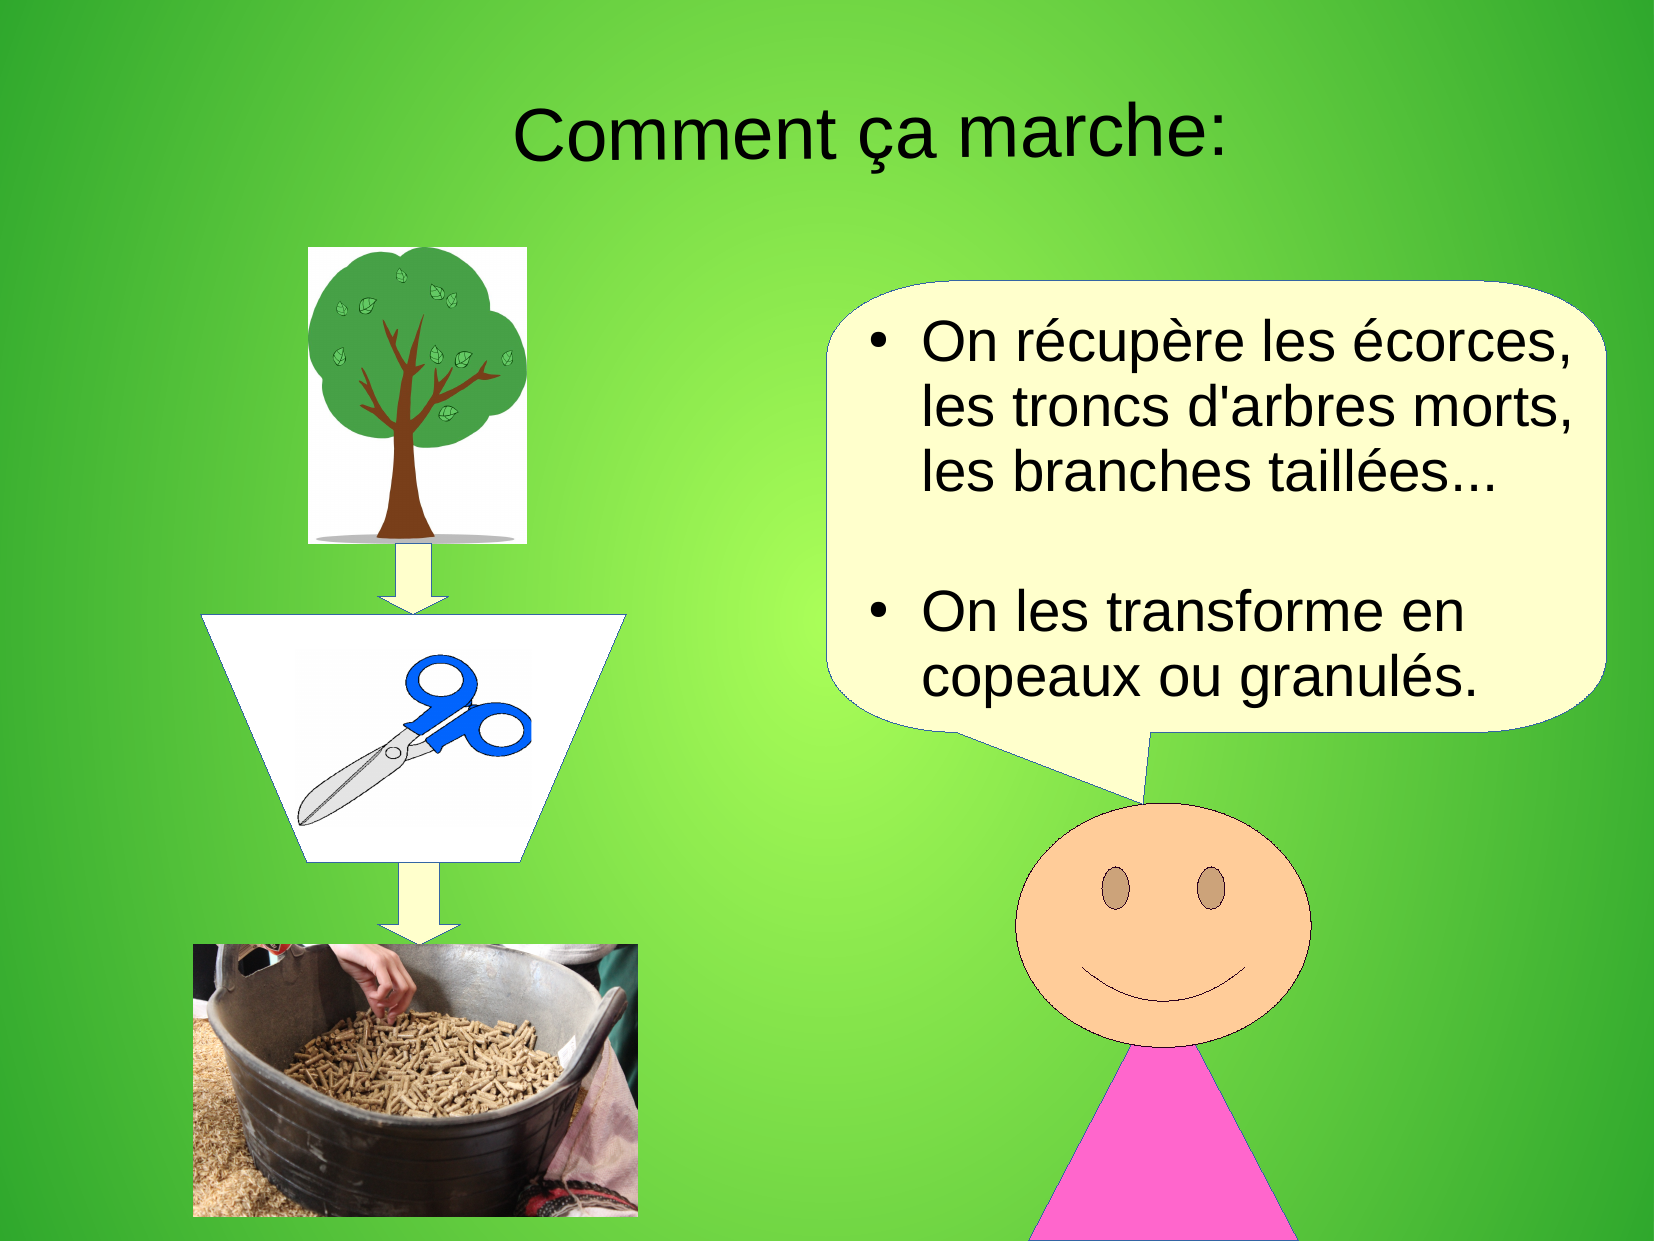

# Comment ça marche:
On récupère les écorces, les troncs d'arbres morts, les branches taillées...
On les transforme en copeaux ou granulés.